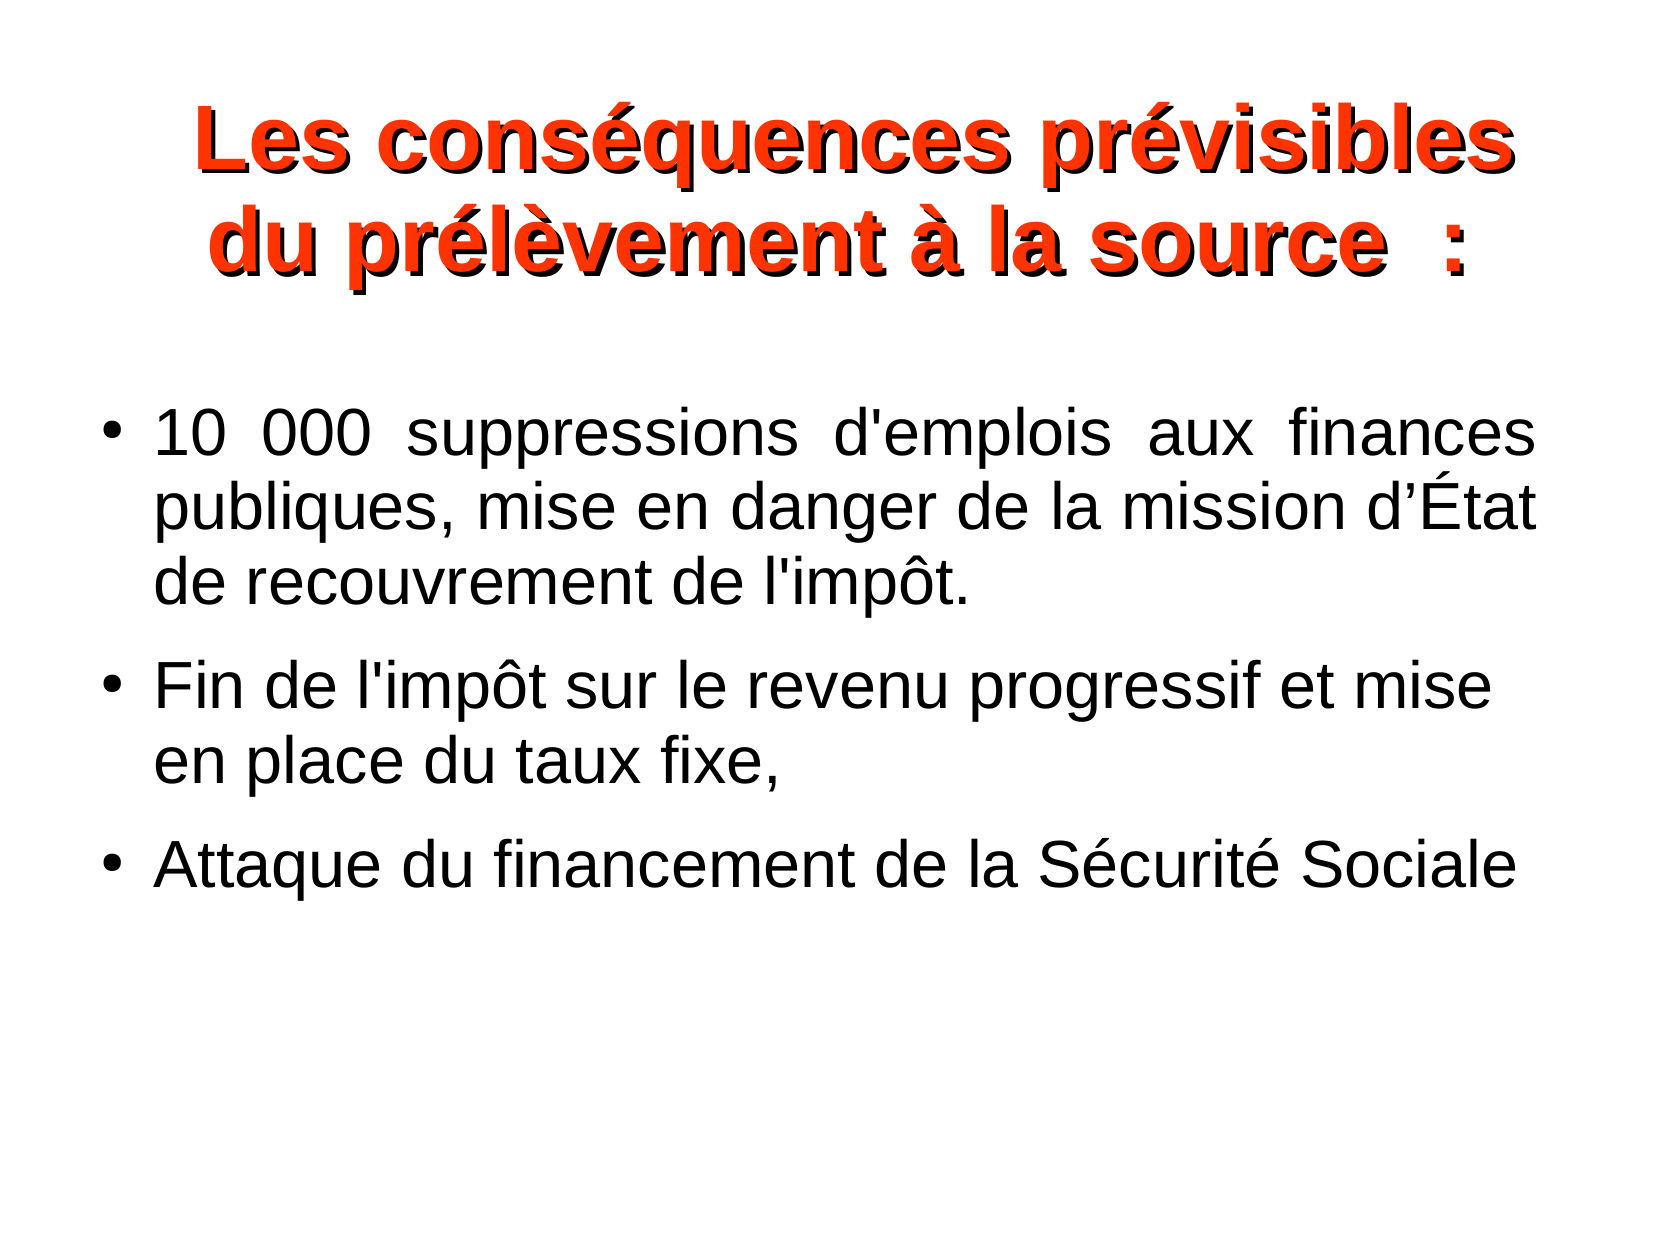

# Les conséquences prévisibles du prélèvement à la source  :
10 000 suppressions d'emplois aux finances publiques, mise en danger de la mission d’État de recouvrement de l'impôt.
Fin de l'impôt sur le revenu progressif et mise en place du taux fixe,
Attaque du financement de la Sécurité Sociale